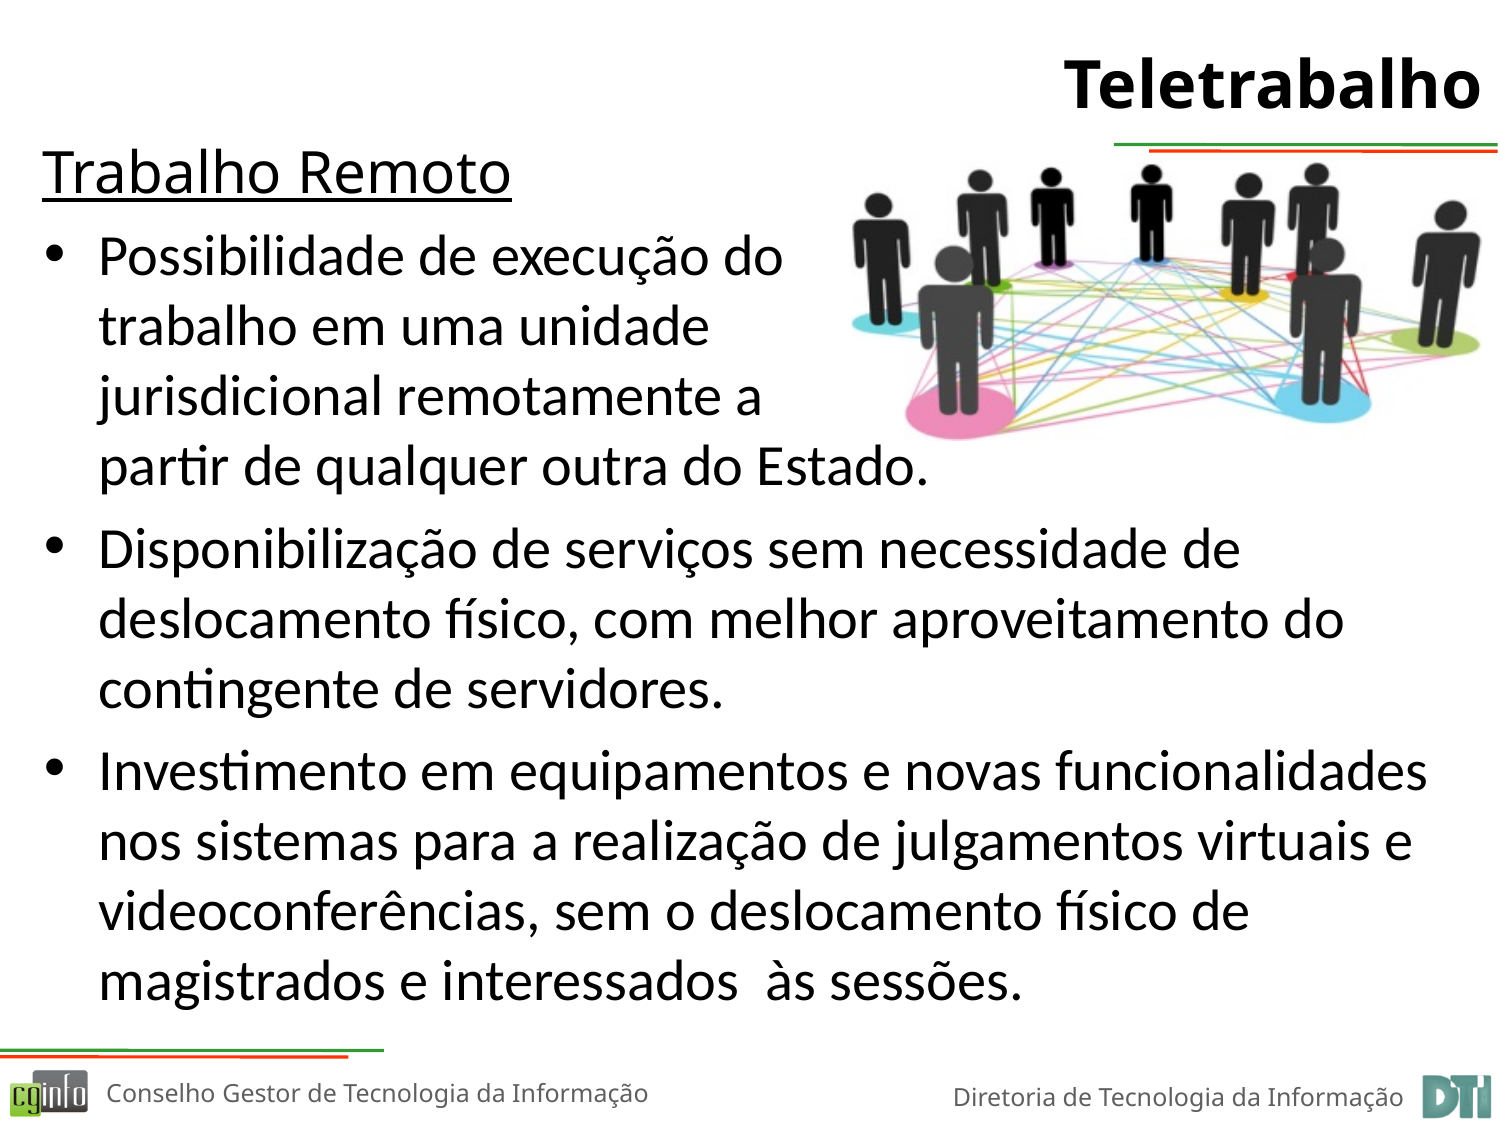

# Teletrabalho
Trabalho Remoto
Possibilidade de execução do
trabalho em uma unidade
jurisdicional remotamente a
partir de qualquer outra do Estado.
Disponibilização de serviços sem necessidade de deslocamento físico, com melhor aproveitamento do contingente de servidores.
Investimento em equipamentos e novas funcionalidades nos sistemas para a realização de julgamentos virtuais e videoconferências, sem o deslocamento físico de magistrados e interessados às sessões.